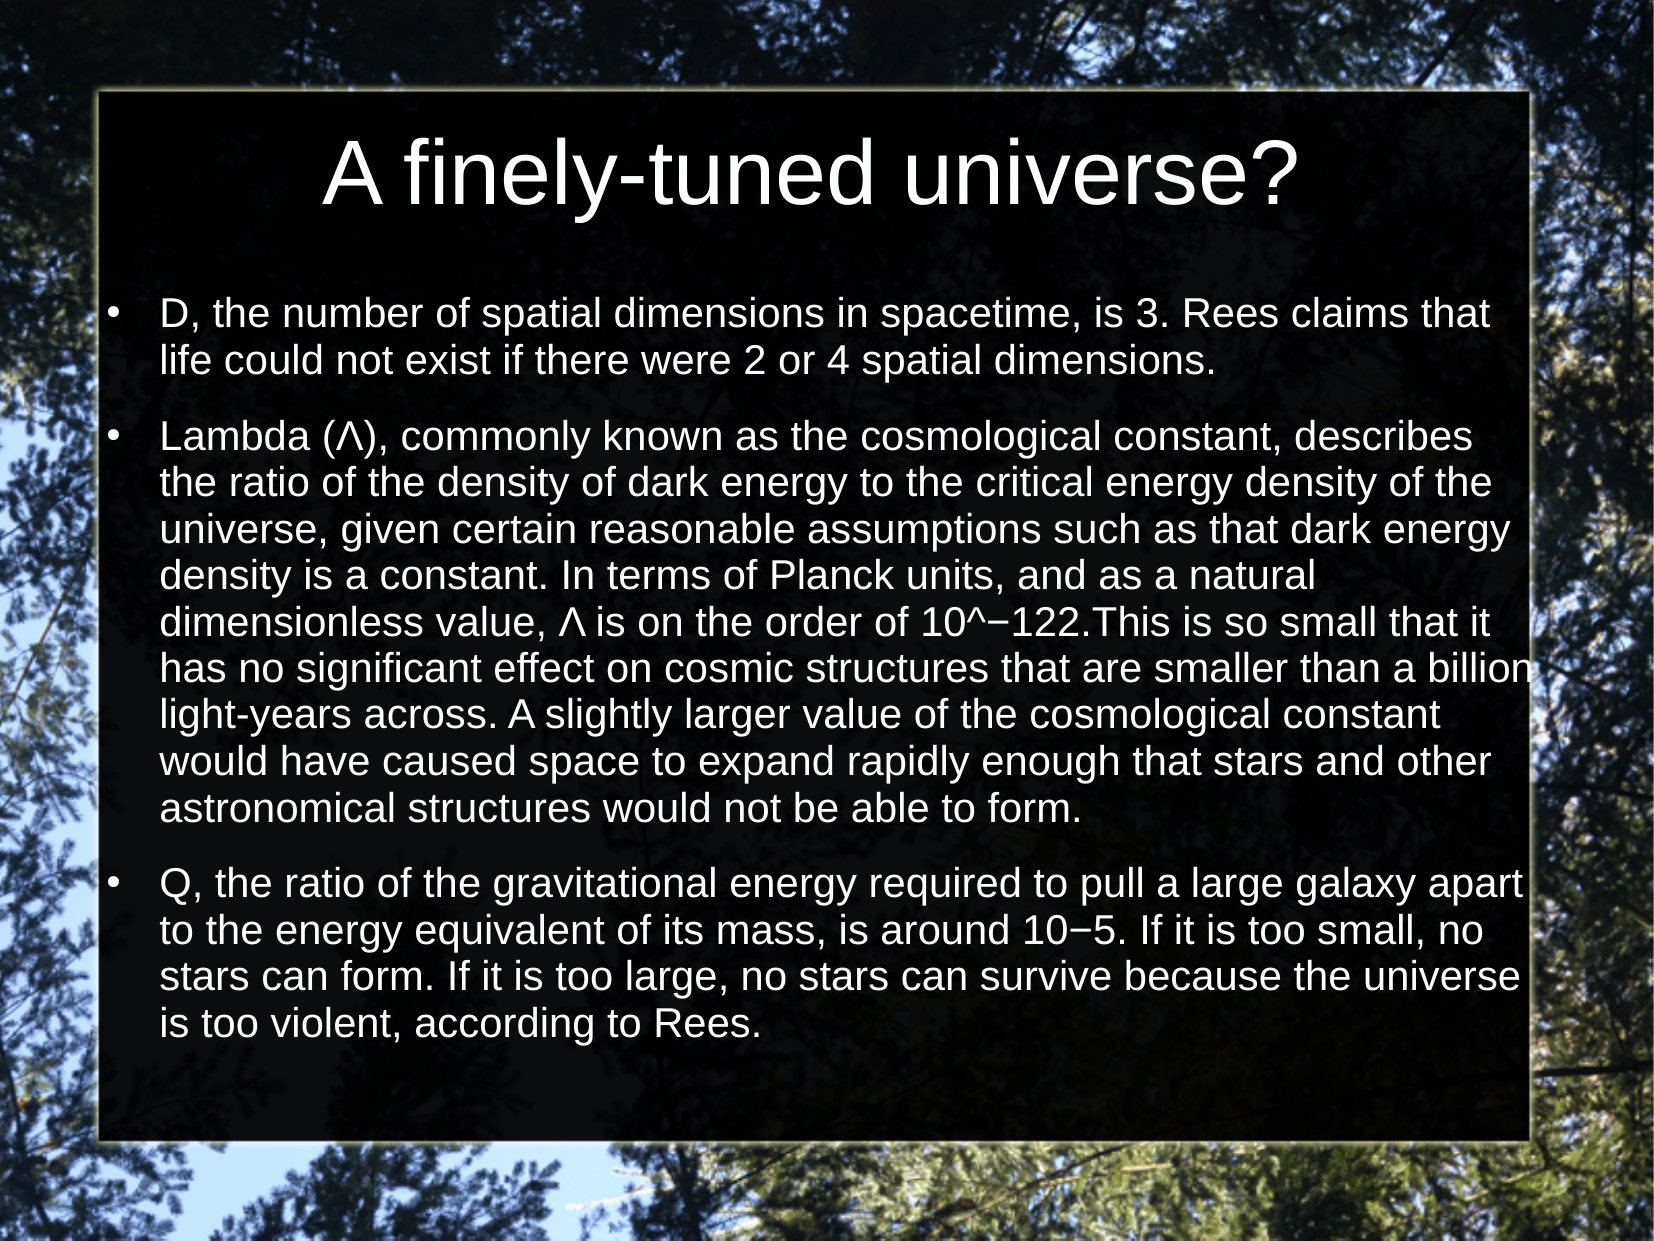

# A finely-tuned universe?
D, the number of spatial dimensions in spacetime, is 3. Rees claims that life could not exist if there were 2 or 4 spatial dimensions.
Lambda (Λ), commonly known as the cosmological constant, describes the ratio of the density of dark energy to the critical energy density of the universe, given certain reasonable assumptions such as that dark energy density is a constant. In terms of Planck units, and as a natural dimensionless value, Λ is on the order of 10^−122.This is so small that it has no significant effect on cosmic structures that are smaller than a billion light-years across. A slightly larger value of the cosmological constant would have caused space to expand rapidly enough that stars and other astronomical structures would not be able to form.
Q, the ratio of the gravitational energy required to pull a large galaxy apart to the energy equivalent of its mass, is around 10−5. If it is too small, no stars can form. If it is too large, no stars can survive because the universe is too violent, according to Rees.